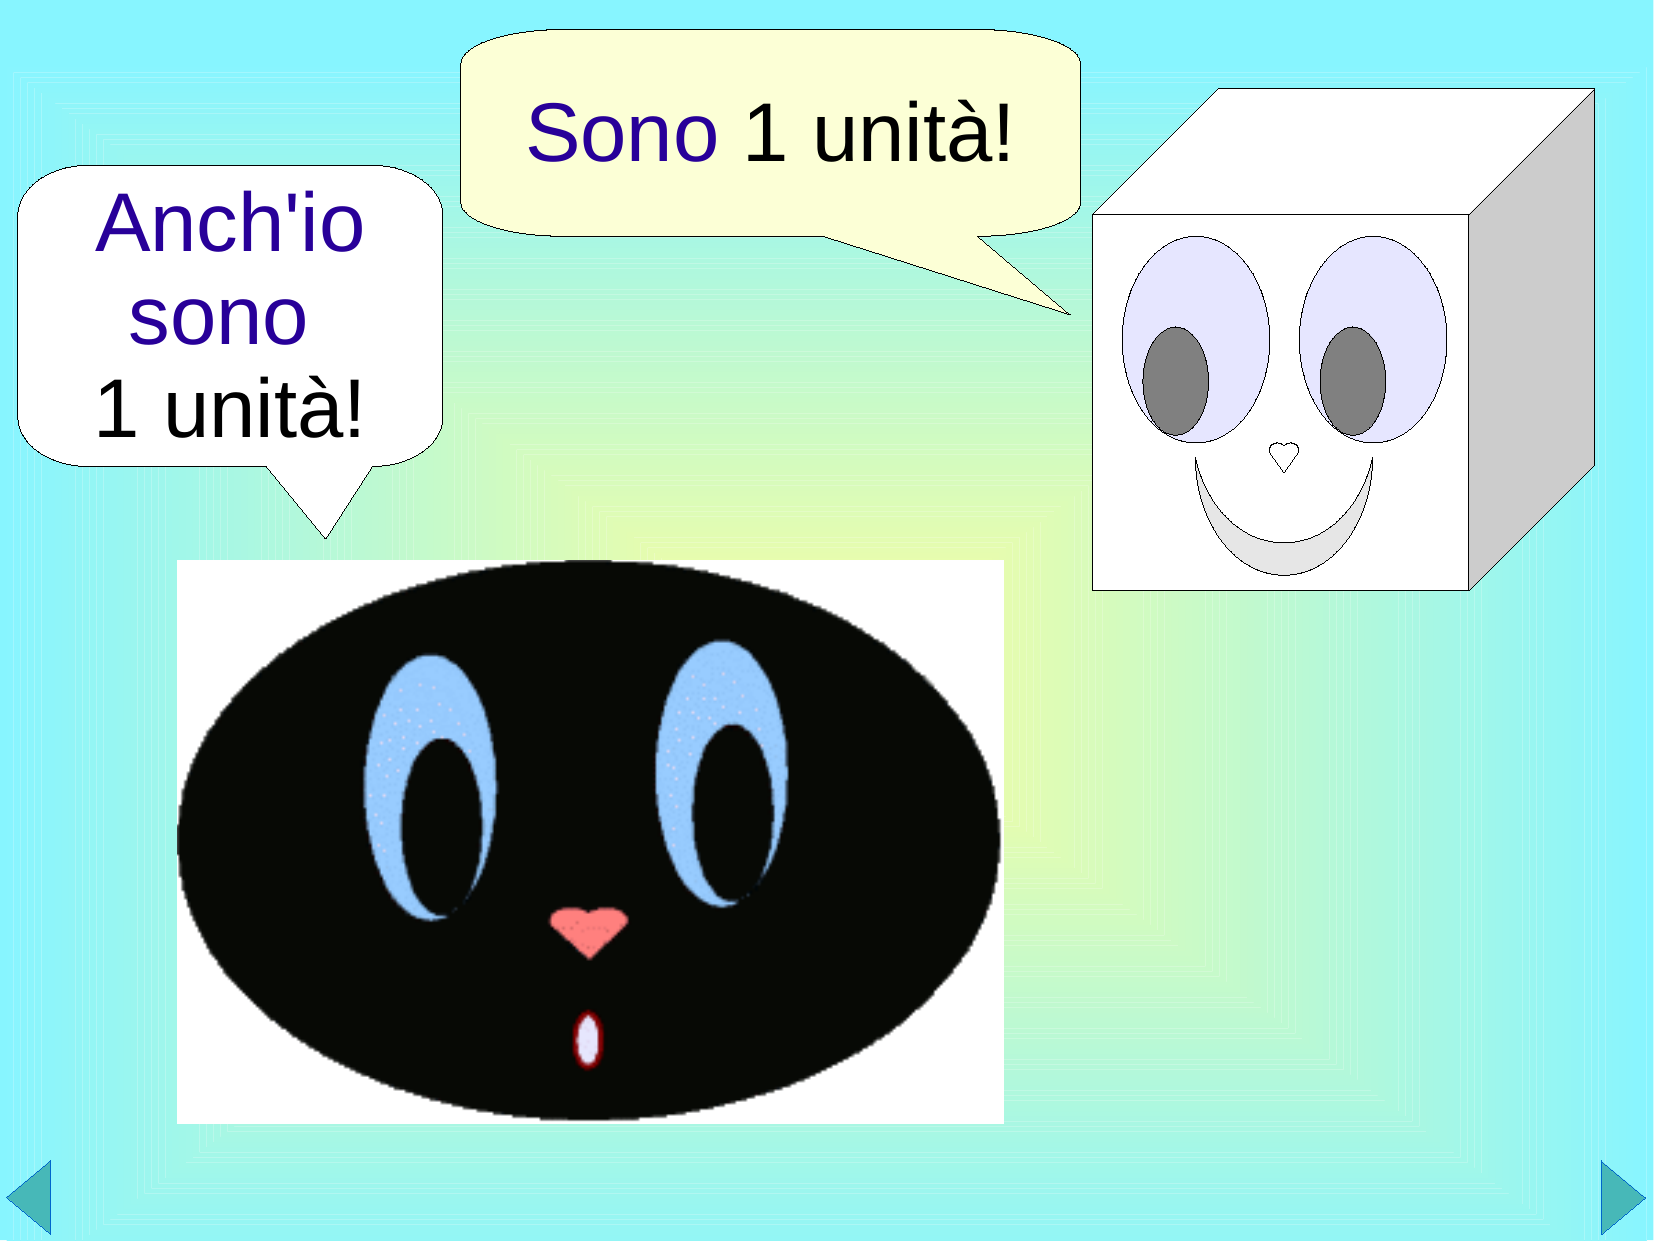

Sono 1 unità!
Anch'io sono
1 unità!